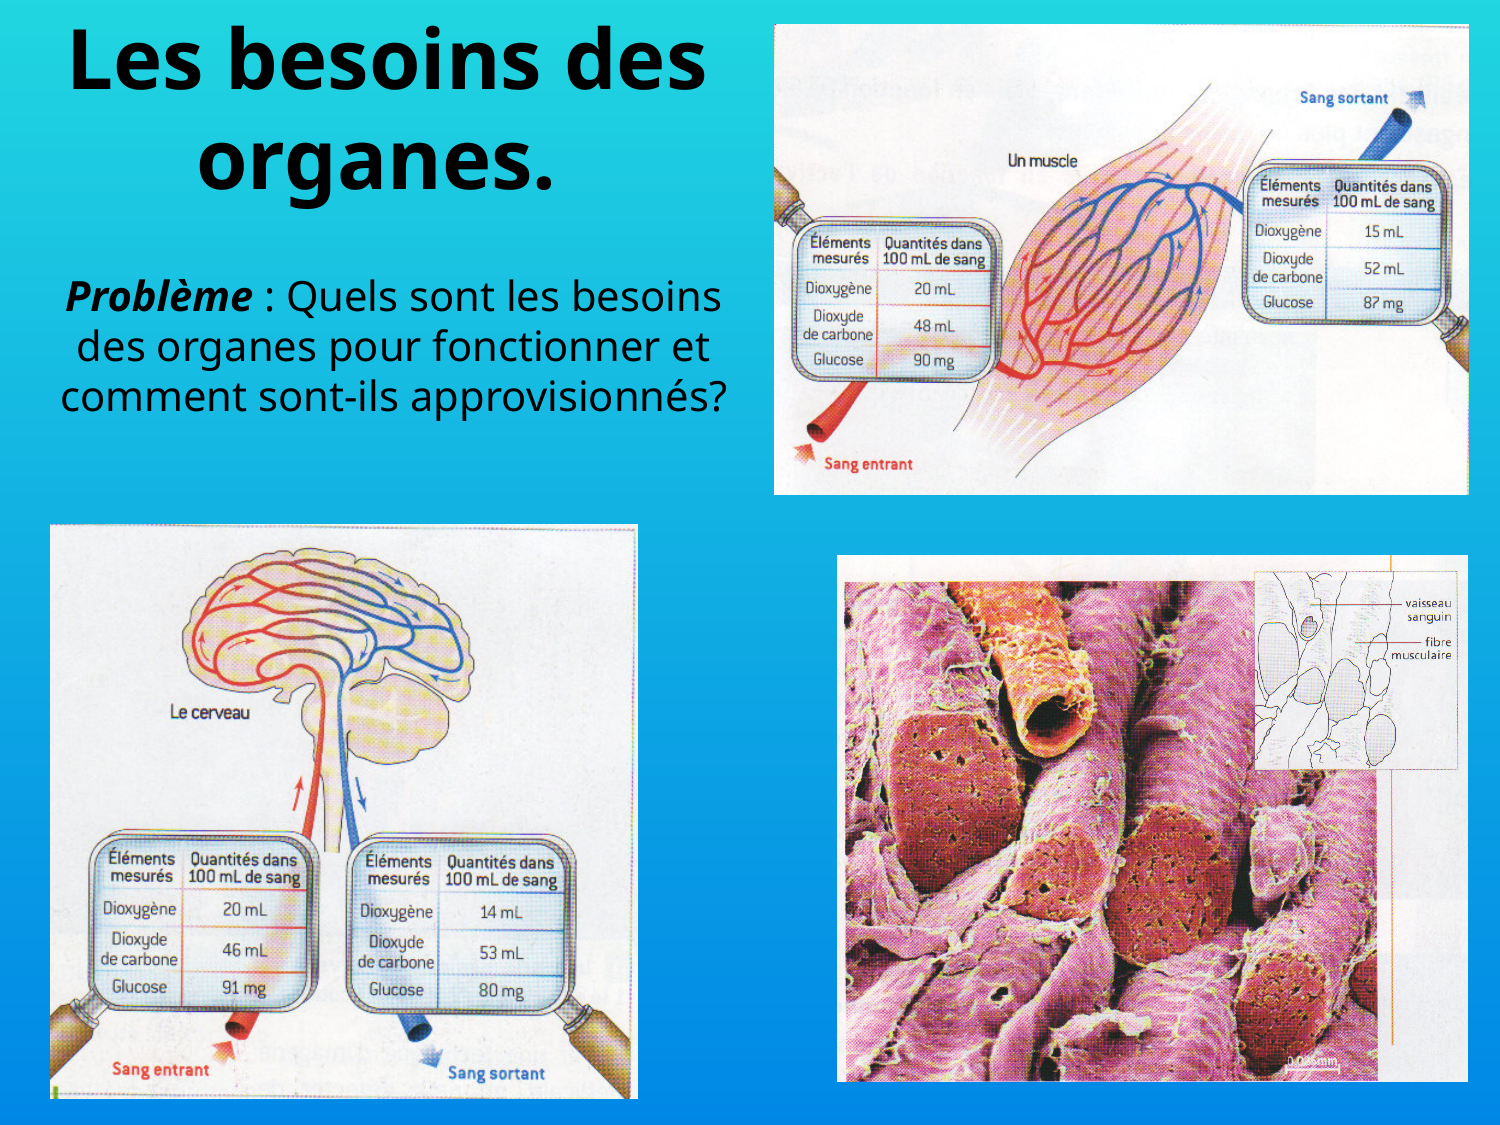

# Les besoins des organes.
Problème : Quels sont les besoins des organes pour fonctionner et comment sont-ils approvisionnés?